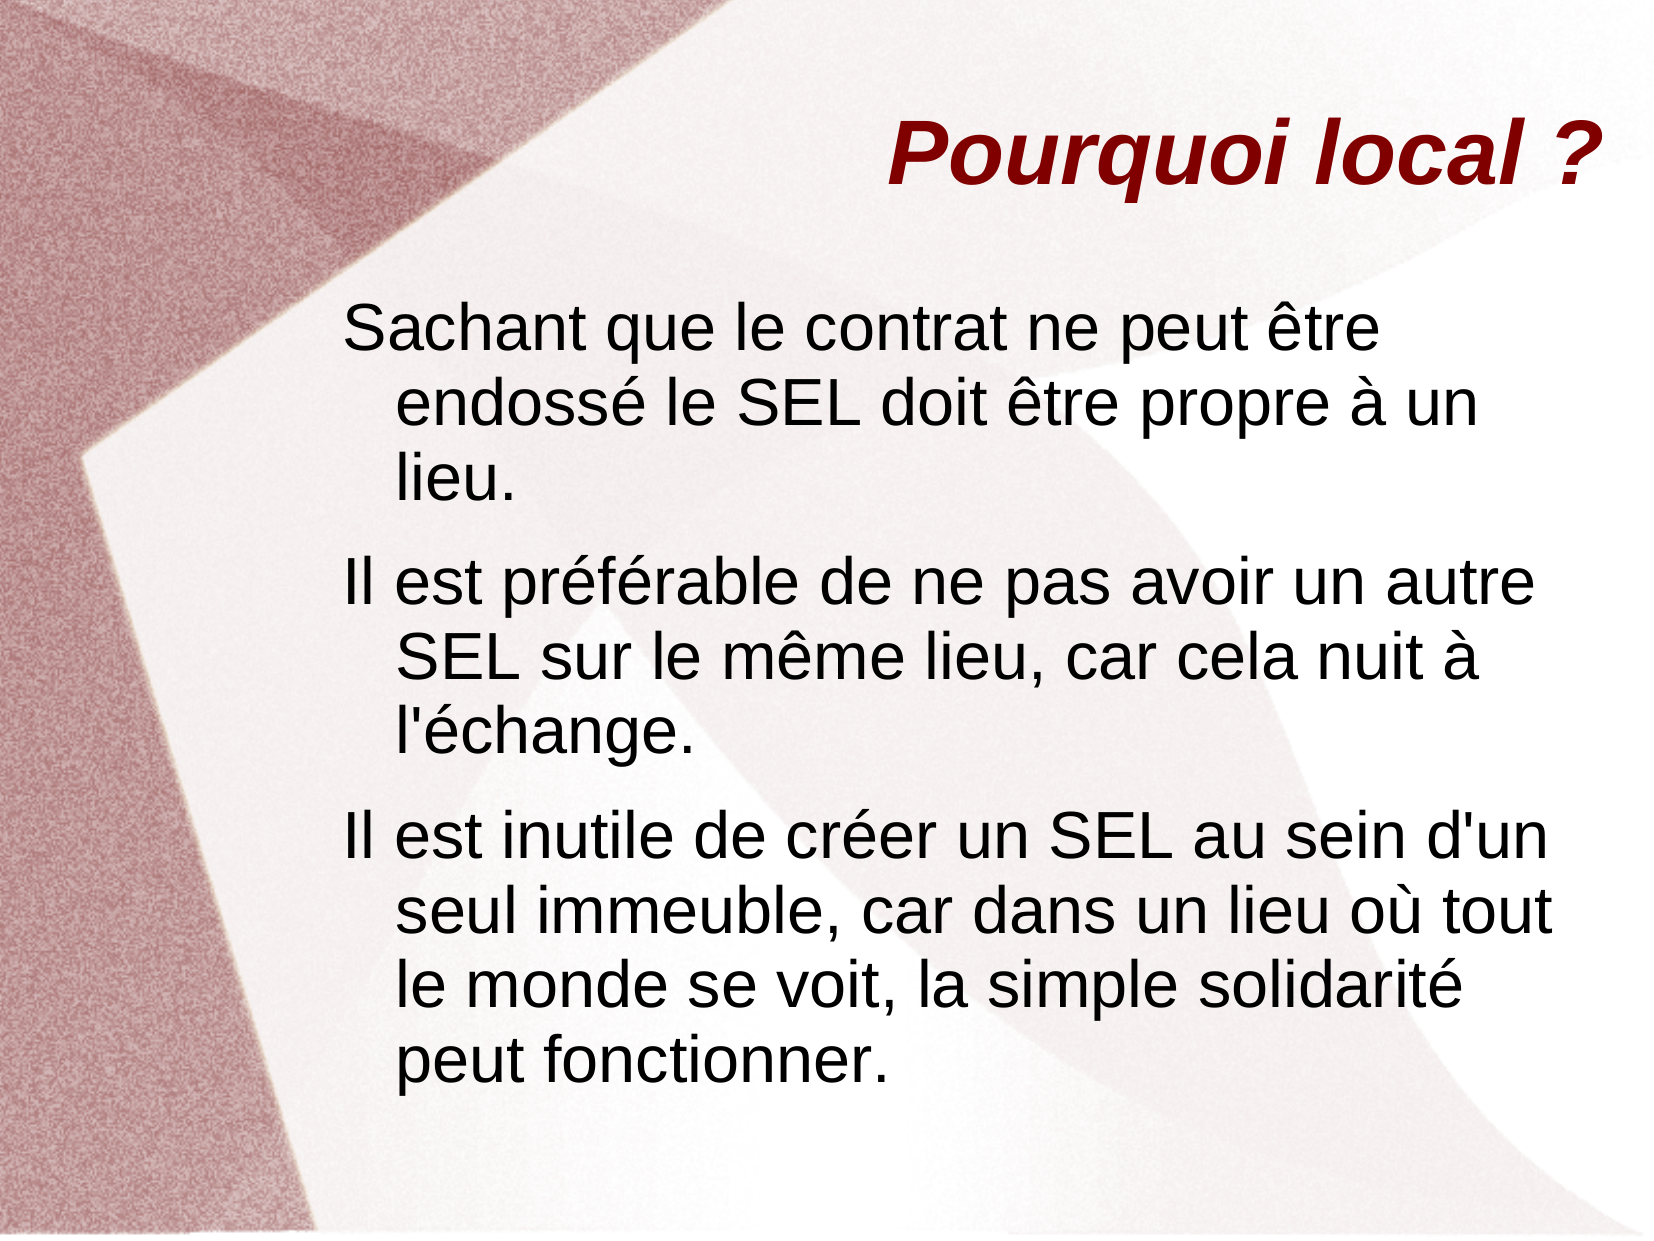

# Pourquoi local ?
Sachant que le contrat ne peut être endossé le SEL doit être propre à un lieu.
Il est préférable de ne pas avoir un autre SEL sur le même lieu, car cela nuit à l'échange.
Il est inutile de créer un SEL au sein d'un seul immeuble, car dans un lieu où tout le monde se voit, la simple solidarité peut fonctionner.